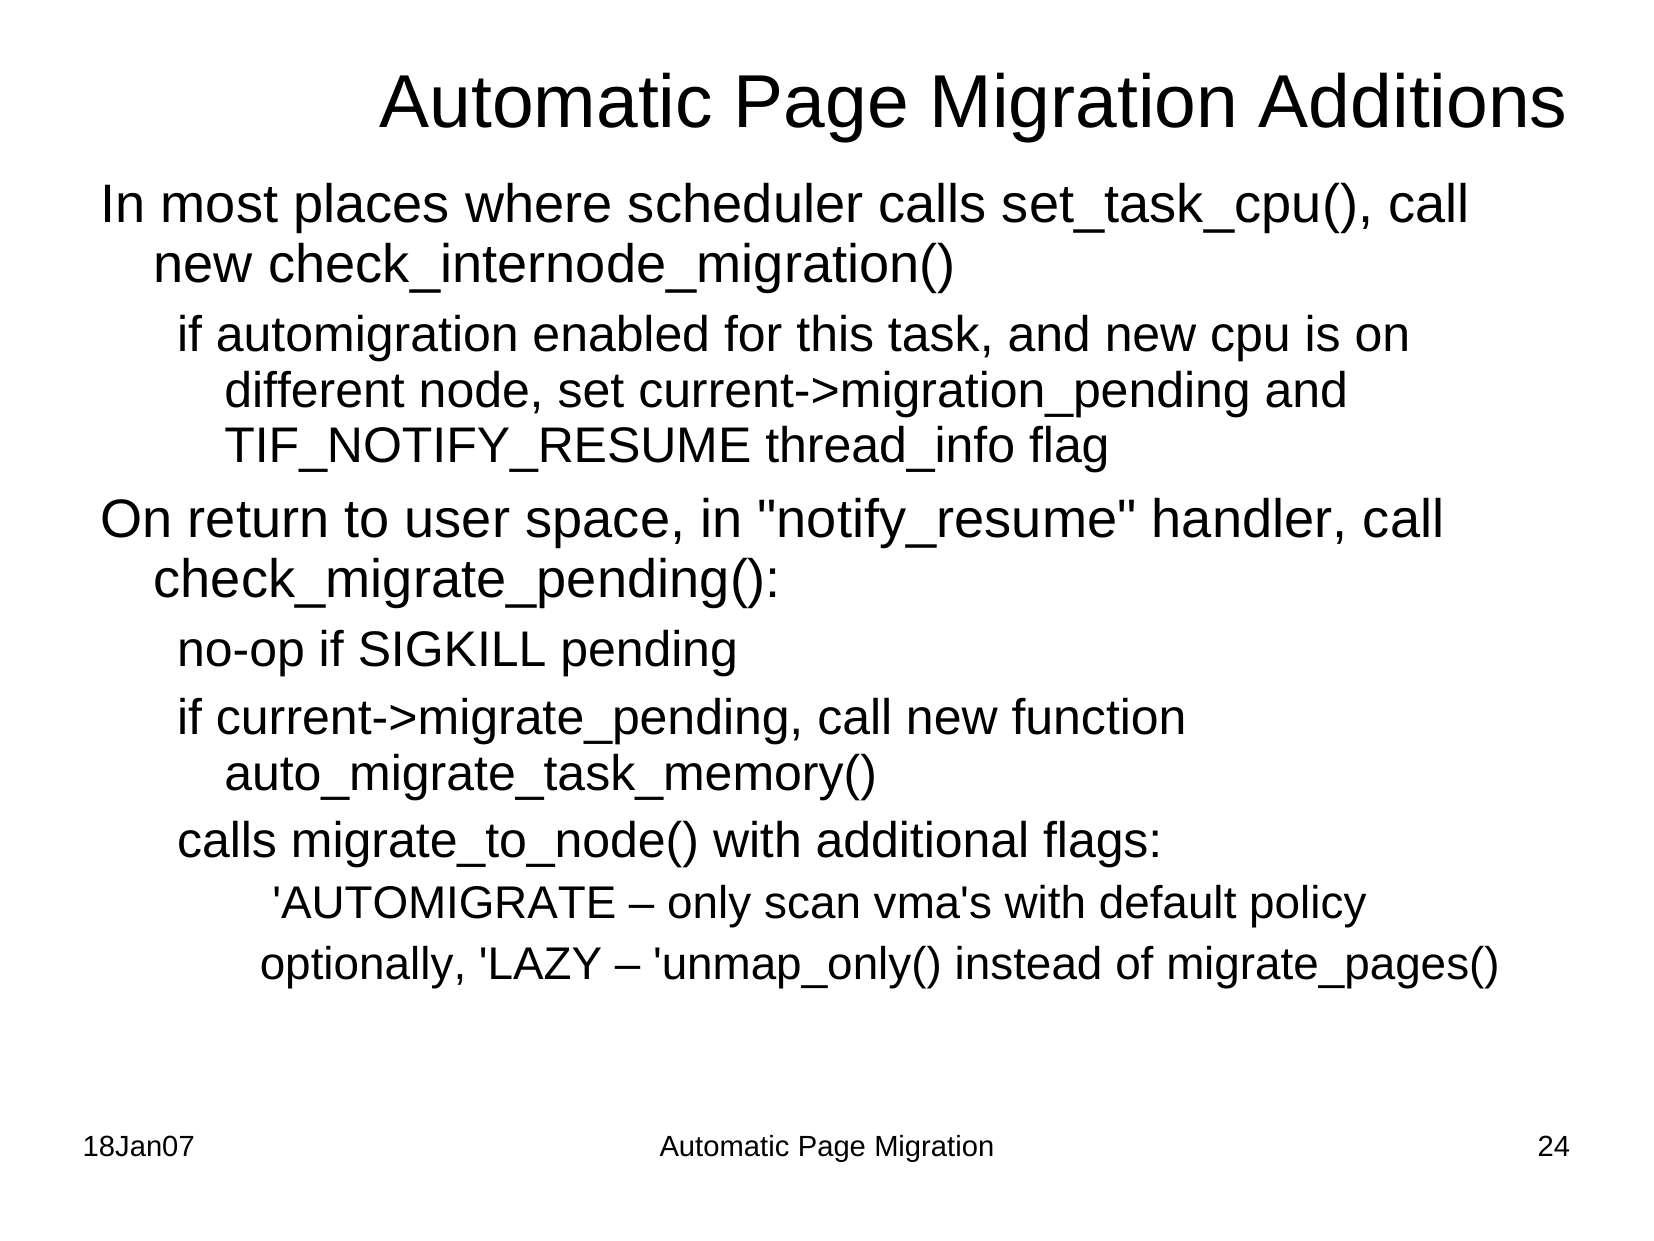

# Automatic Page Migration Additions
In most places where scheduler calls set_task_cpu(), call new check_internode_migration()
if automigration enabled for this task, and new cpu is on different node, set current->migration_pending and TIF_NOTIFY_RESUME thread_info flag
On return to user space, in "notify_resume" handler, call check_migrate_pending():
no-op if SIGKILL pending
if current->migrate_pending, call new function auto_migrate_task_memory()
calls migrate_to_node() with additional flags:
 'AUTOMIGRATE – only scan vma's with default policy
optionally, 'LAZY – 'unmap_only() instead of migrate_pages()
18Jan07
Automatic Page Migration
24